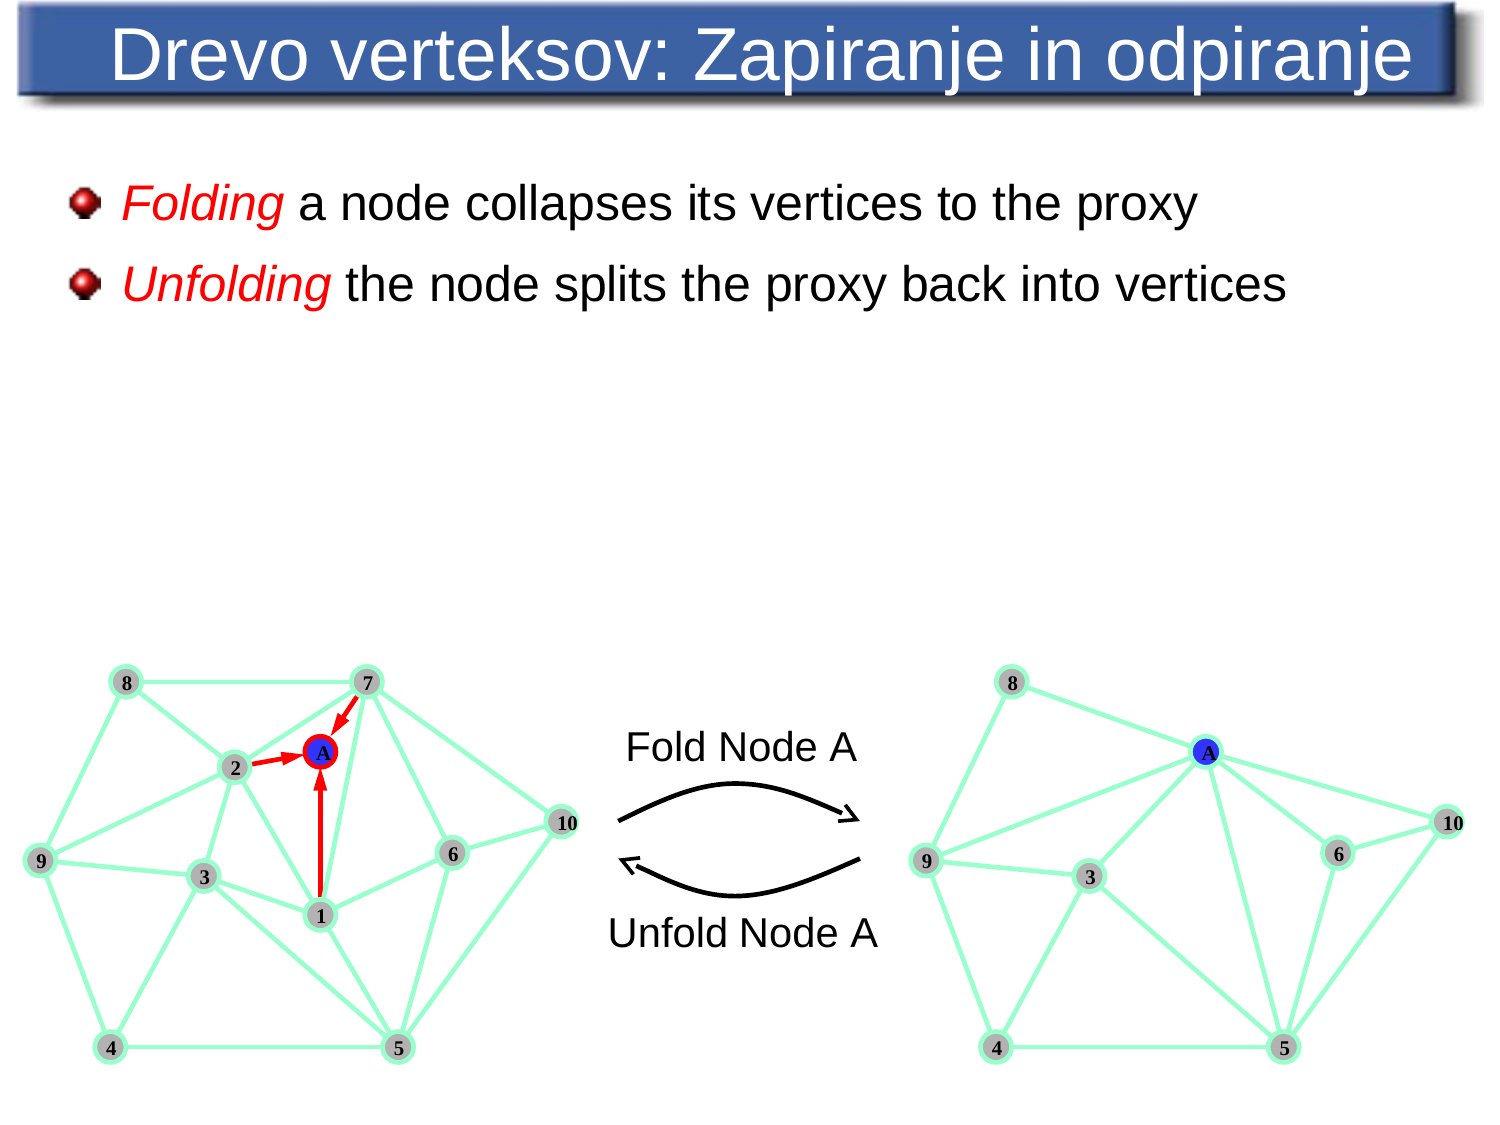

# Drevo verteksov: Zapiranje in odpiranje
Folding a node collapses its vertices to the proxy
Unfolding the node splits the proxy back into vertices
8
7
A
2
10
6
9
3
1
4
5
8
A
10
6
9
3
4
5
Fold Node A
Unfold Node A